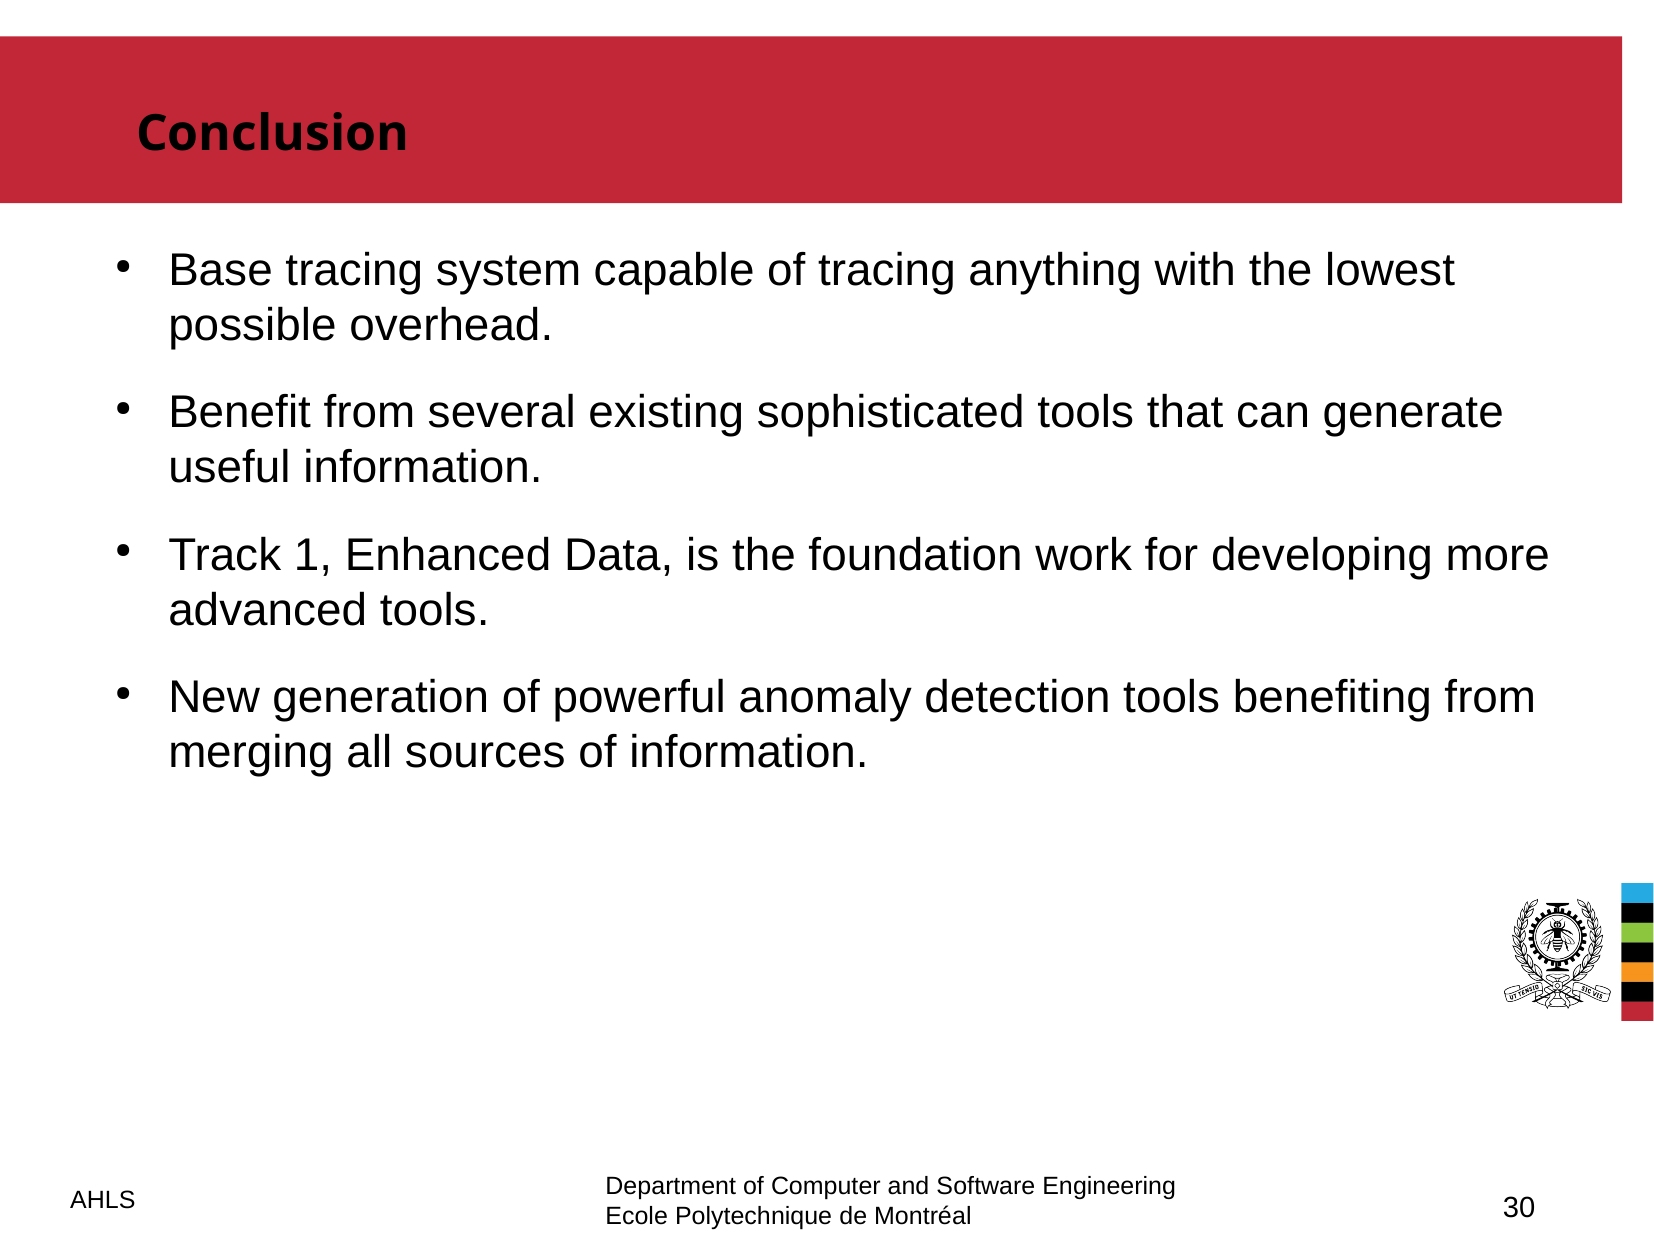

# Conclusion
Base tracing system capable of tracing anything with the lowest possible overhead.
Benefit from several existing sophisticated tools that can generate useful information.
Track 1, Enhanced Data, is the foundation work for developing more advanced tools.
New generation of powerful anomaly detection tools benefiting from merging all sources of information.